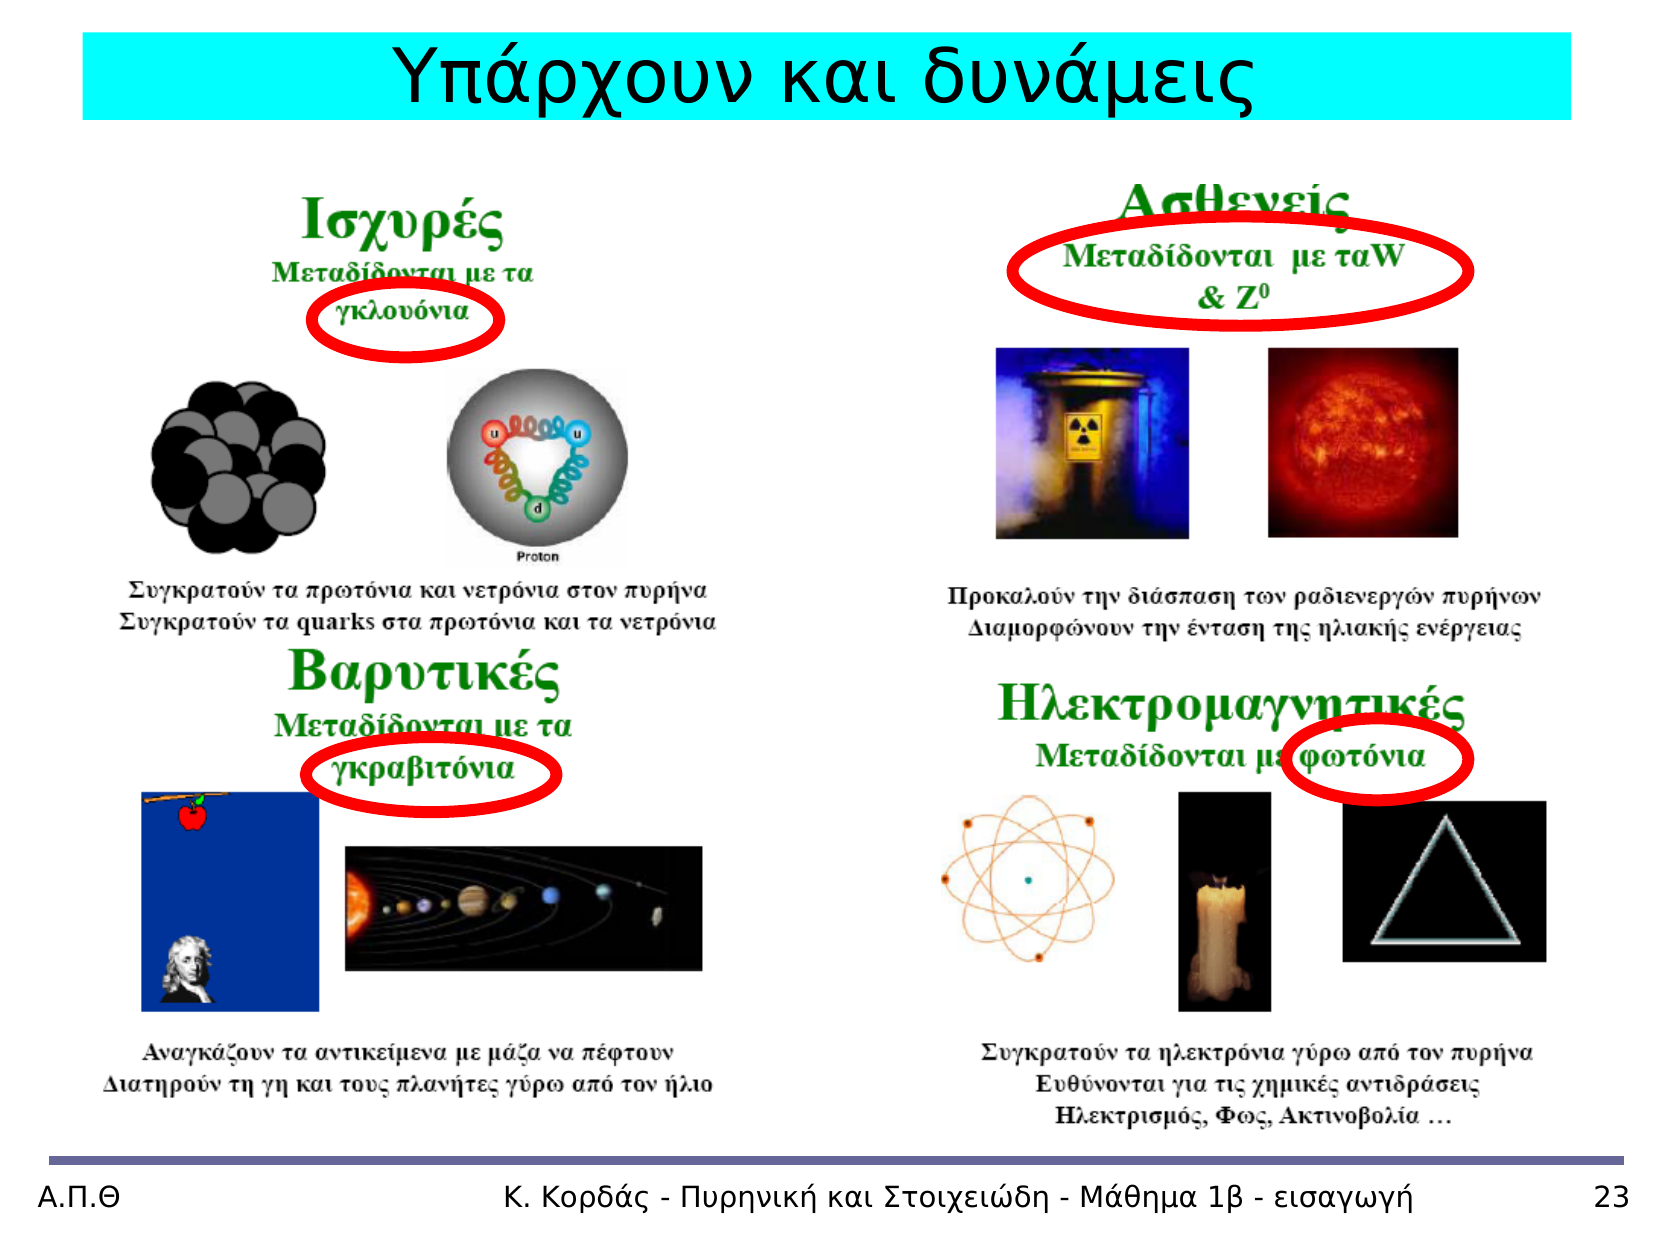

# Υπάρχουν και δυνάμεις
Α.Π.Θ
Κ. Κορδάς - Πυρηνική και Στοιχειώδη - Μάθημα 1β - εισαγωγή
23